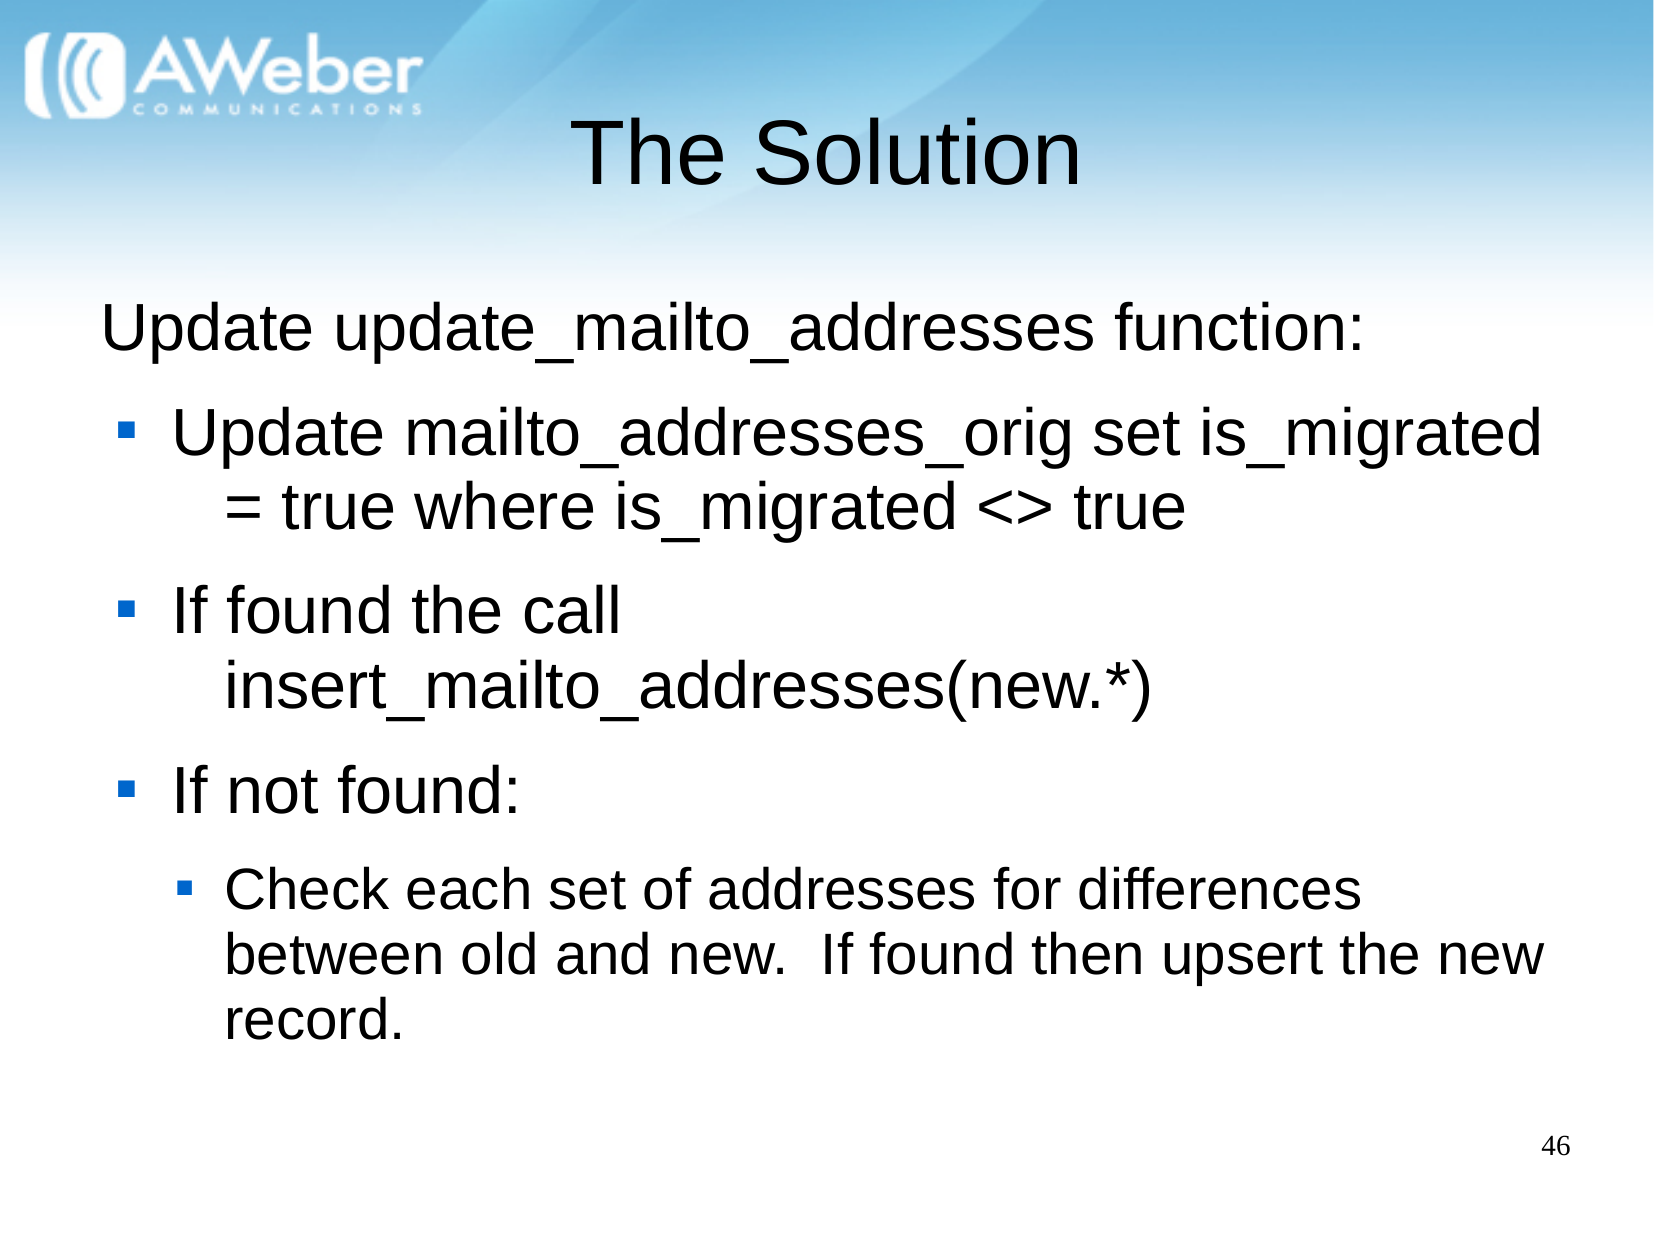

# The Solution
Update update_mailto_addresses function:
Update mailto_addresses_orig set is_migrated = true where is_migrated <> true
If found the call insert_mailto_addresses(new.*)
If not found:
Check each set of addresses for differences between old and new. If found then upsert the new record.
46